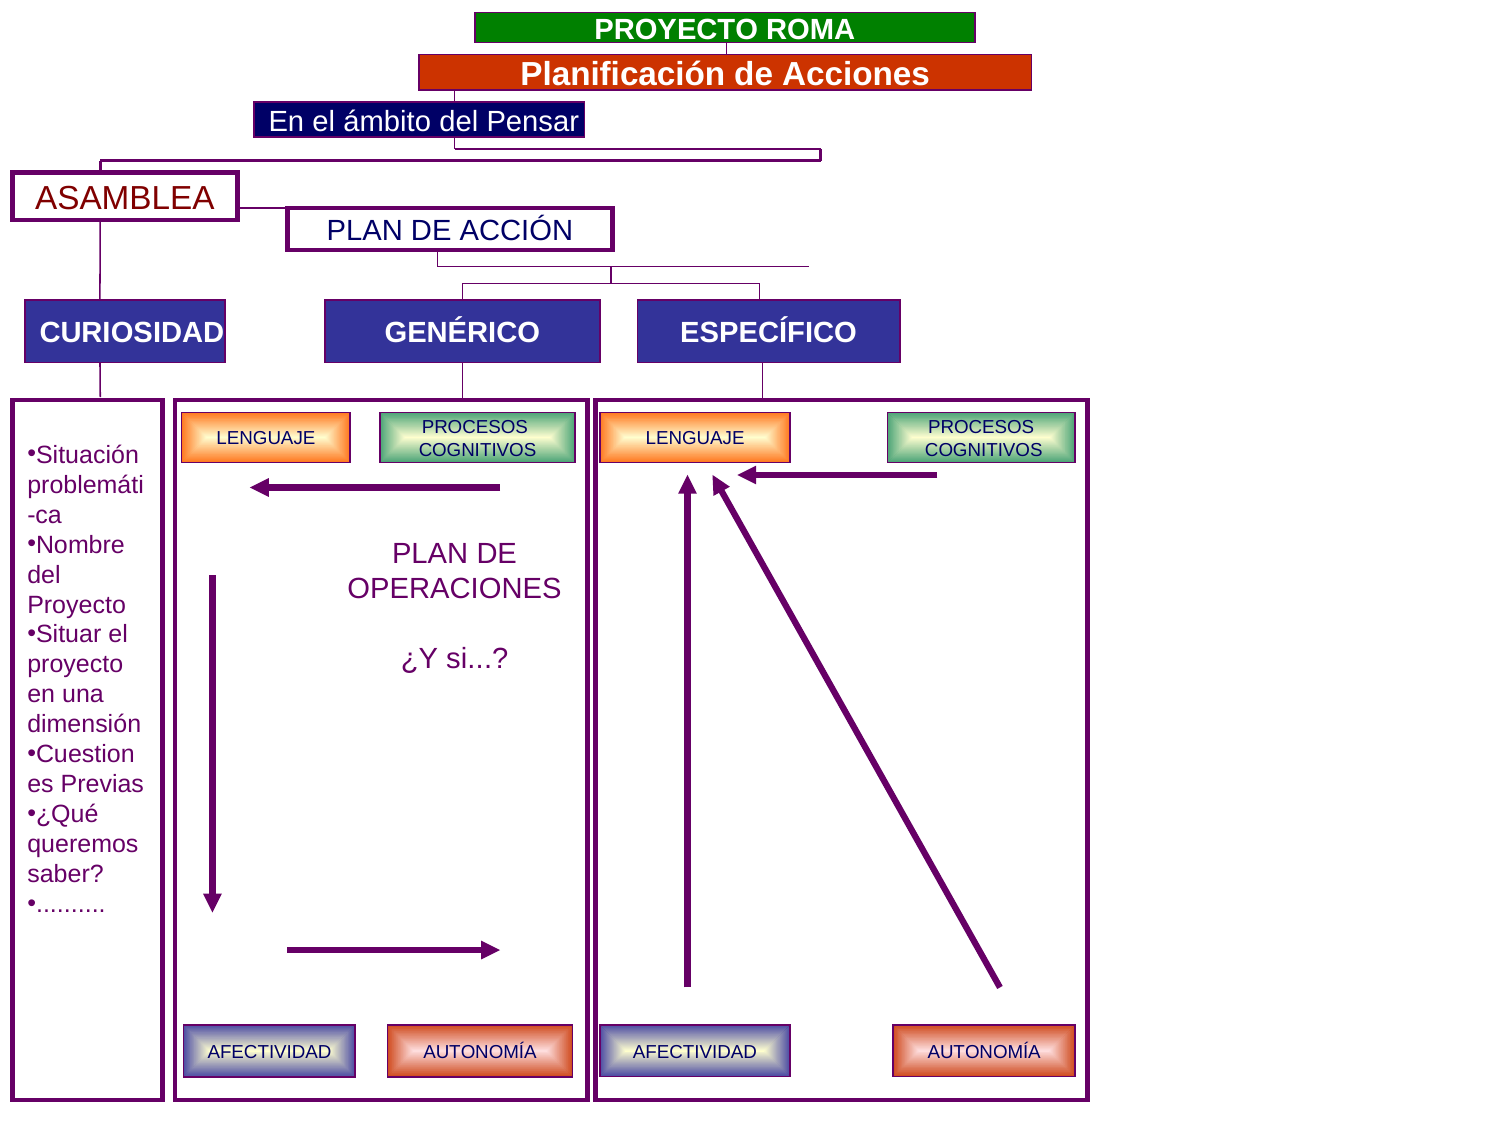

PROYECTO ROMA
Planificación de Acciones
En el ámbito del Pensar
ASAMBLEA
PLAN DE ACCIÓN
CURIOSIDAD
Situación problemáti-ca
Nombre del Proyecto
Situar el proyecto en una dimensión
Cuestiones Previas
¿Qué queremos saber?
..........
GENÉRICO
ESPECÍFICO
LENGUAJE
PROCESOS
COGNITIVOS
LENGUAJE
PROCESOS
 COGNITIVOS
PLAN DE OPERACIONES
¿Y si...?
AFECTIVIDAD
AUTONOMÍA
AFECTIVIDAD
AUTONOMÍA